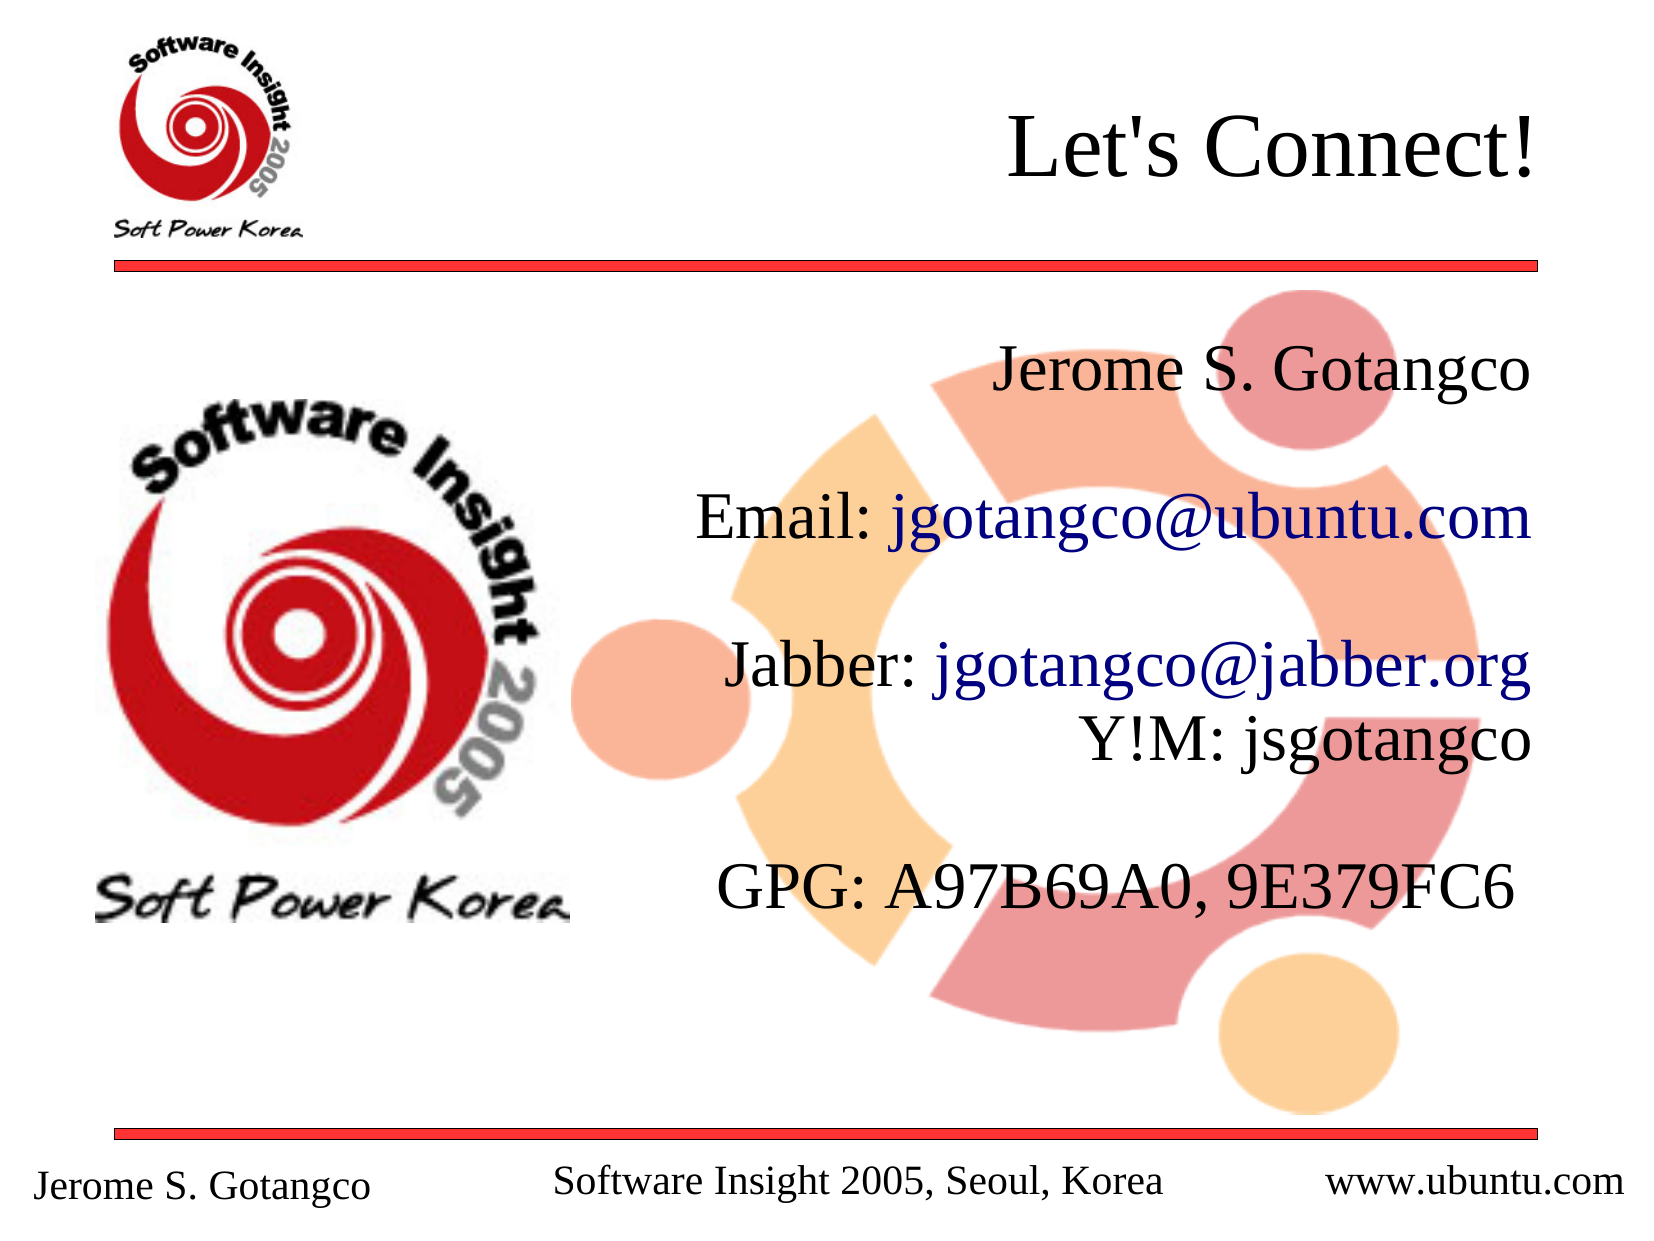

# Let's Connect!
Jerome S. Gotangco
Email: jgotangco@ubuntu.com
Jabber: jgotangco@jabber.org
Y!M: jsgotangco
GPG: A97B69A0, 9E379FC6